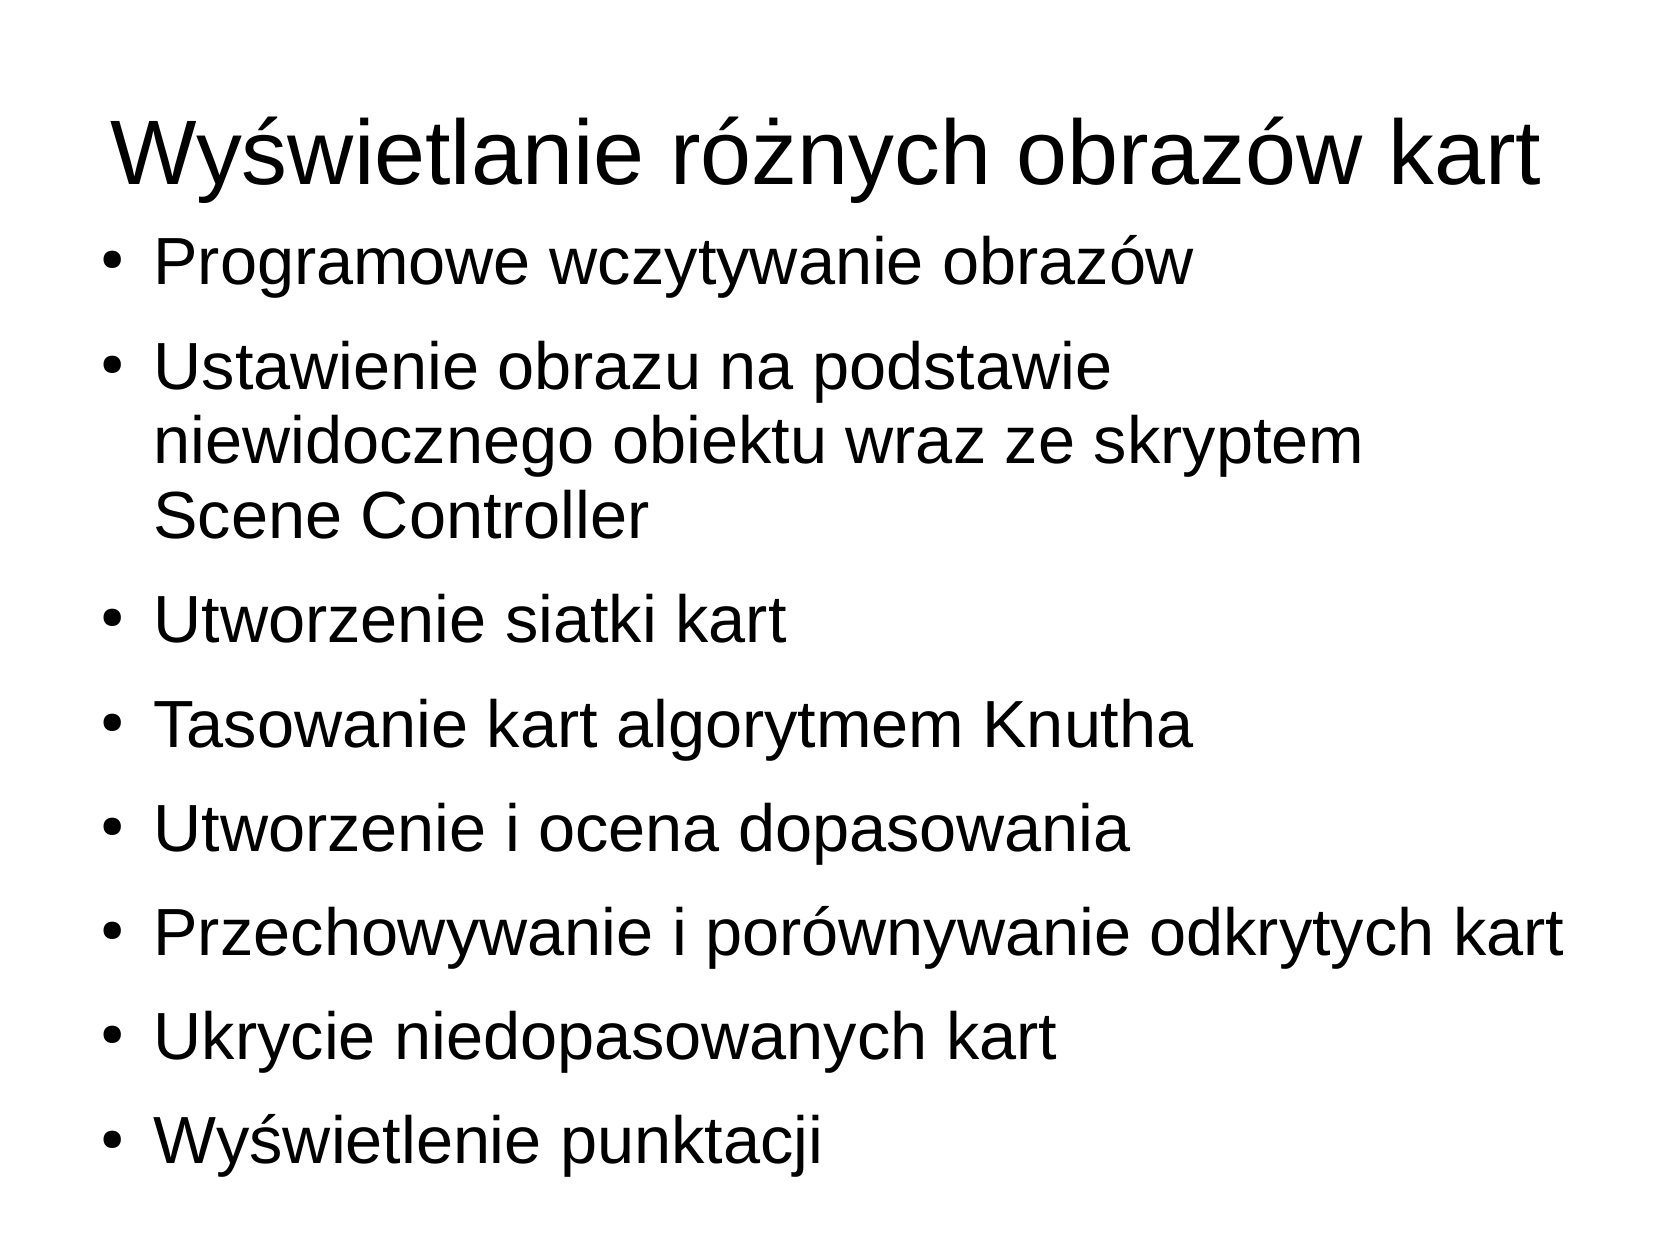

# Wyświetlanie różnych obrazów kart
Programowe wczytywanie obrazów
Ustawienie obrazu na podstawie niewidocznego obiektu wraz ze skryptem Scene Controller
Utworzenie siatki kart
Tasowanie kart algorytmem Knutha
Utworzenie i ocena dopasowania
Przechowywanie i porównywanie odkrytych kart
Ukrycie niedopasowanych kart
Wyświetlenie punktacji